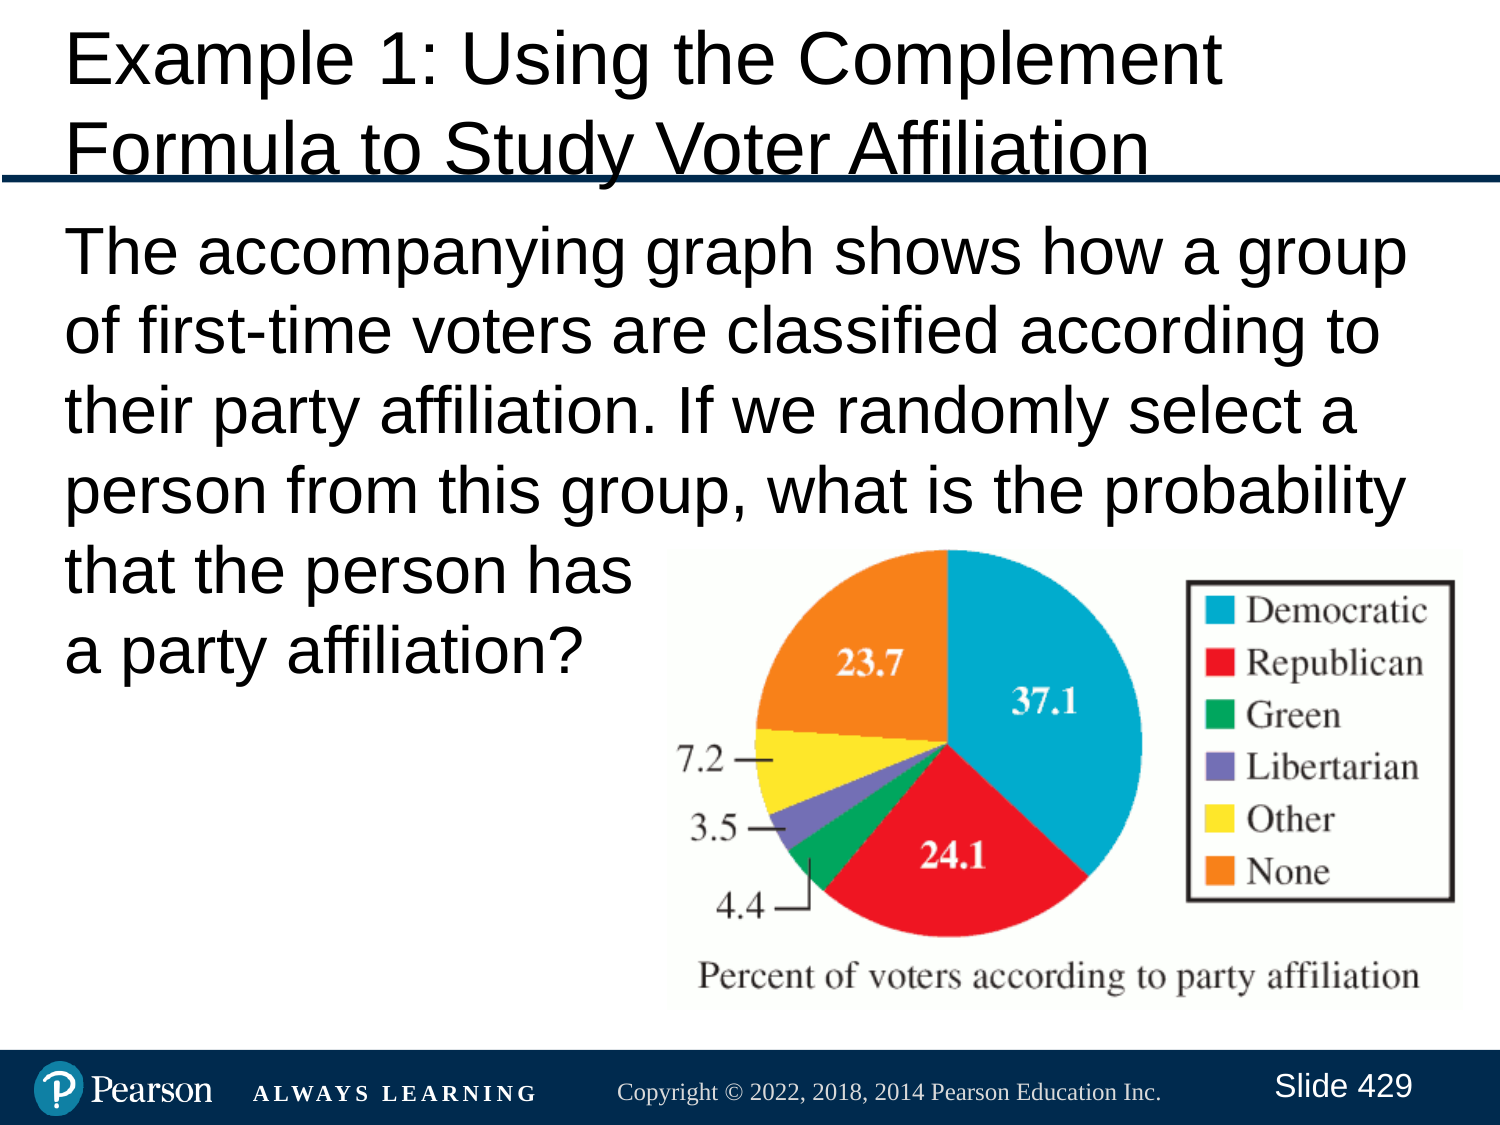

# Example 1: Using the Complement Formula to Study Voter Affiliation
The accompanying graph shows how a group of first-time voters are classified according to their party affiliation. If we randomly select a person from this group, what is the probability that the person has
a party affiliation?